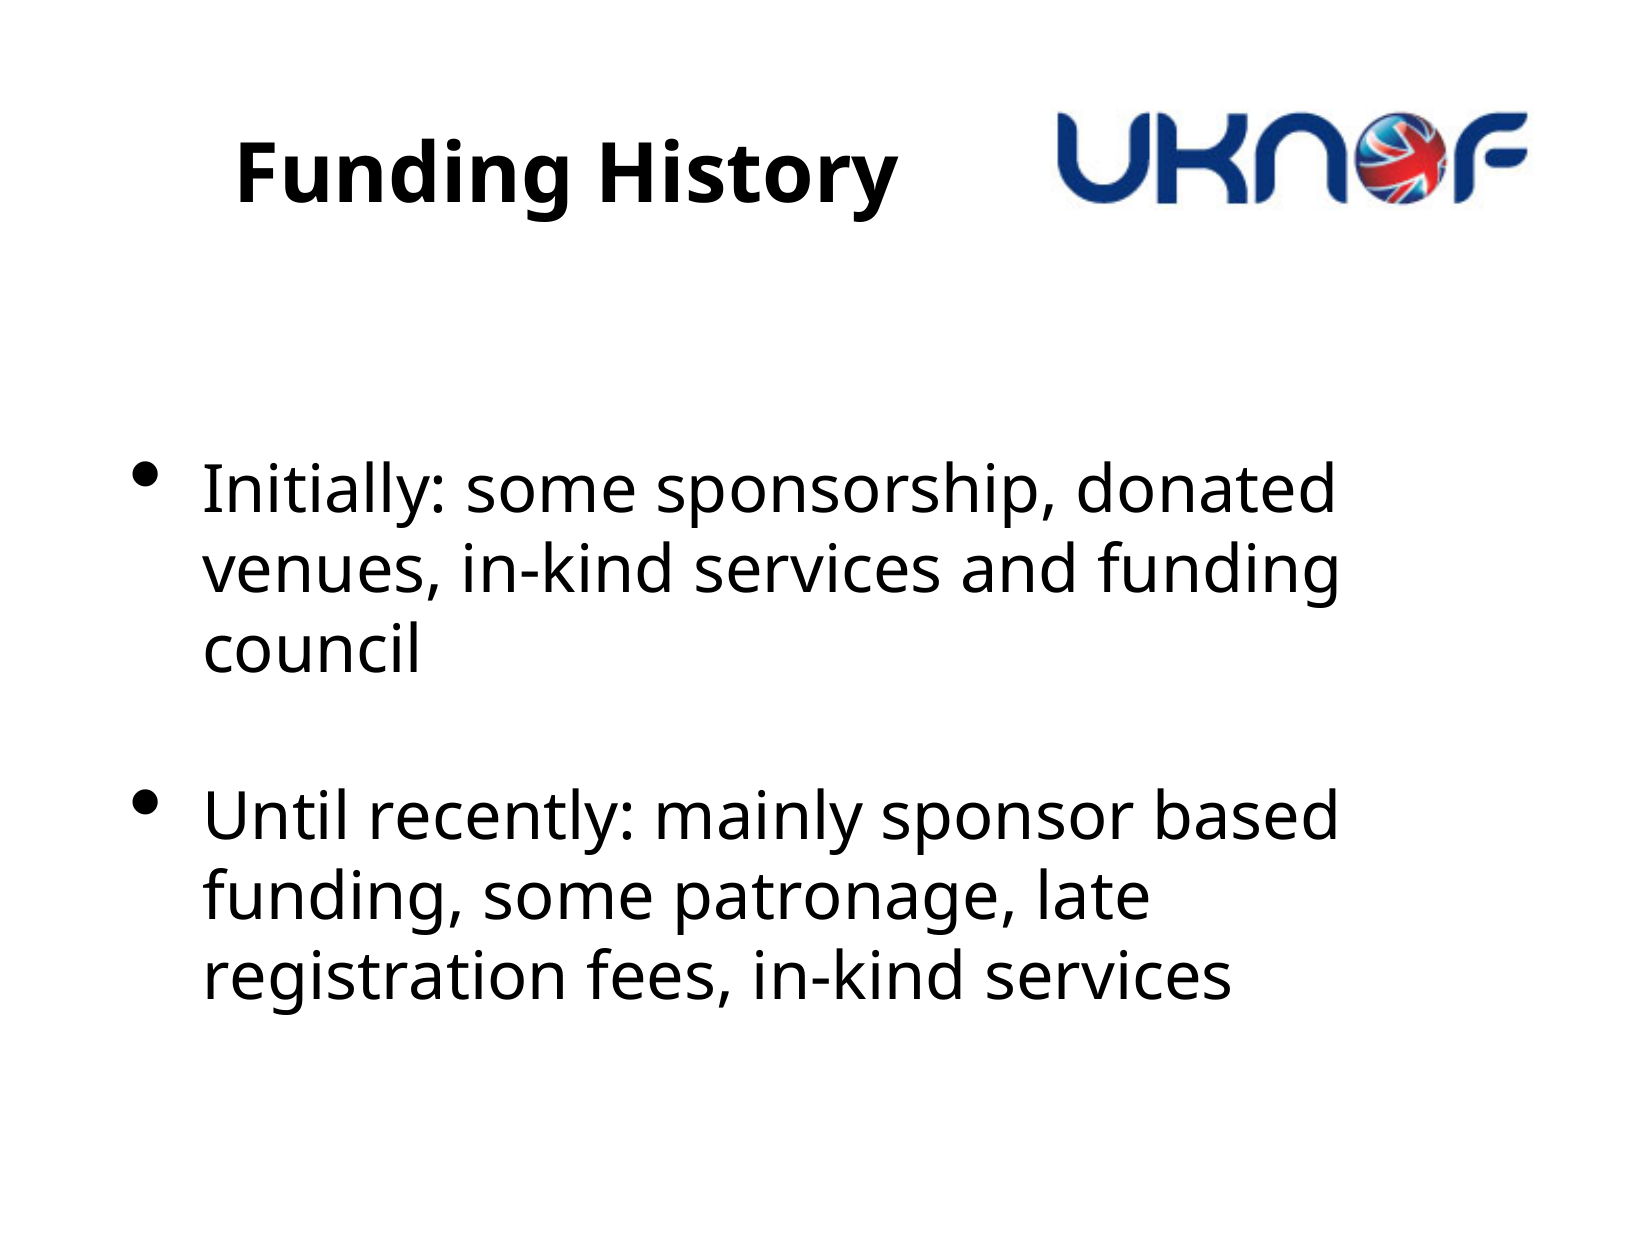

# Funding History
Initially: some sponsorship, donated venues, in-kind services and funding council
Until recently: mainly sponsor based funding, some patronage, late registration fees, in-kind services